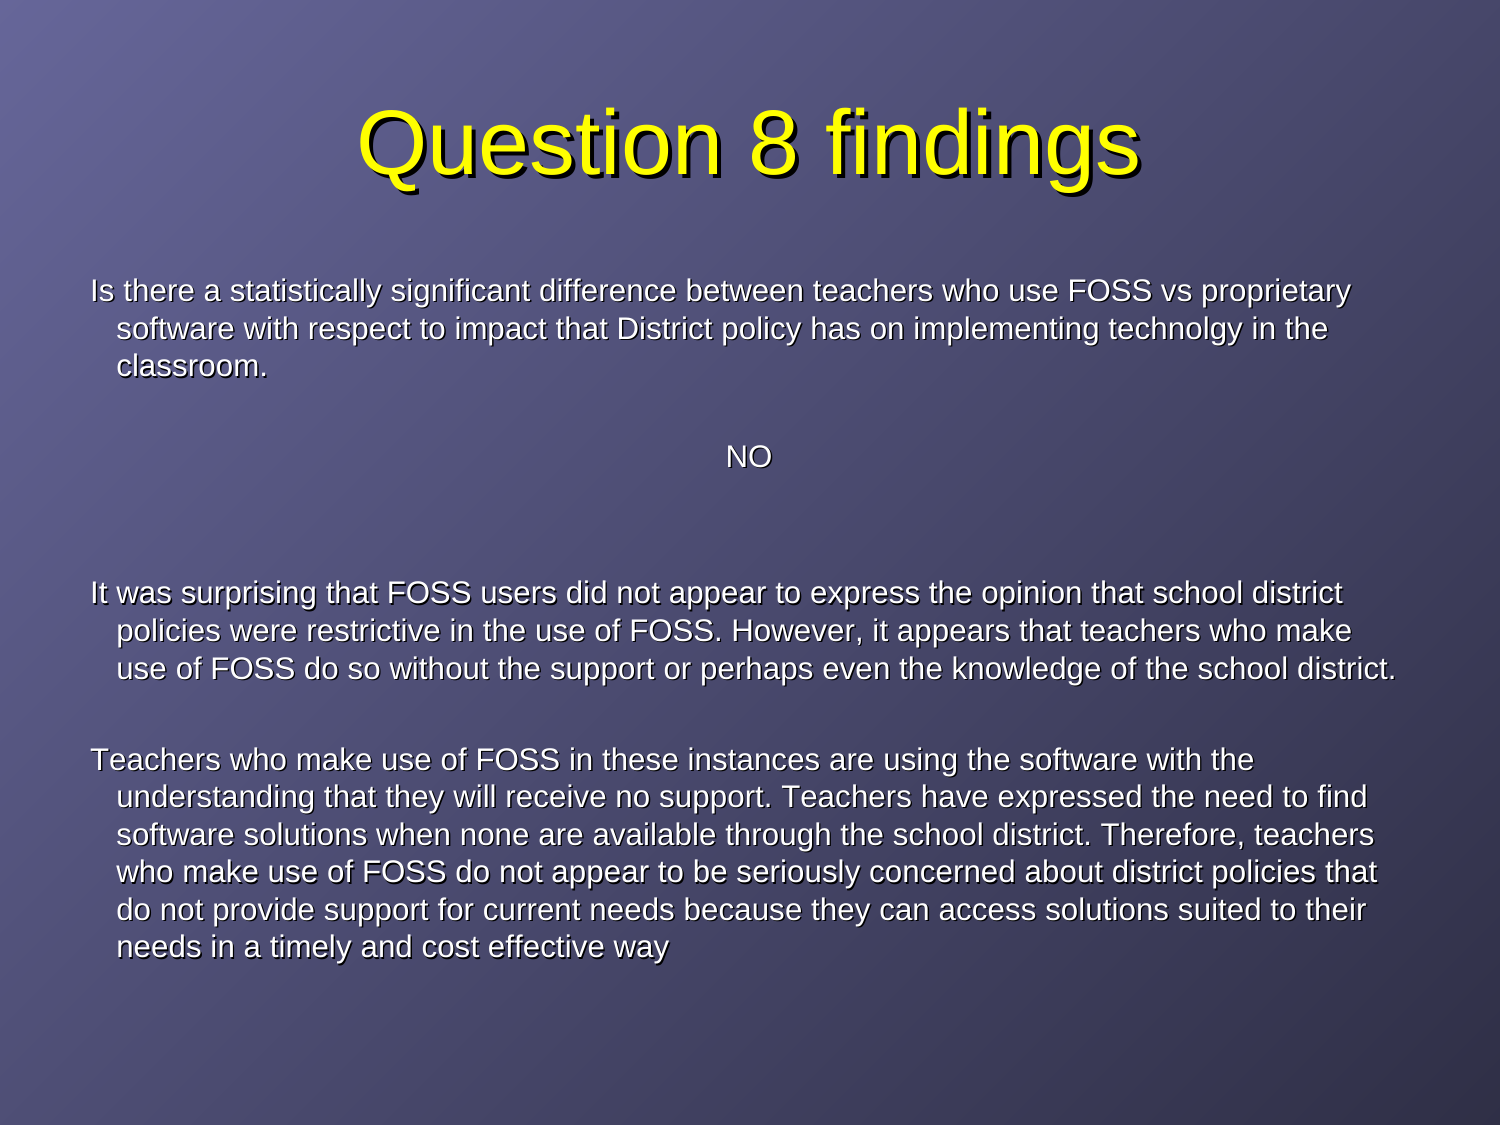

# Question 8 findings
Is there a statistically significant difference between teachers who use FOSS vs proprietary software with respect to impact that District policy has on implementing technolgy in the classroom.
NO
It was surprising that FOSS users did not appear to express the opinion that school district policies were restrictive in the use of FOSS. However, it appears that teachers who make use of FOSS do so without the support or perhaps even the knowledge of the school district.
Teachers who make use of FOSS in these instances are using the software with the understanding that they will receive no support. Teachers have expressed the need to find software solutions when none are available through the school district. Therefore, teachers who make use of FOSS do not appear to be seriously concerned about district policies that do not provide support for current needs because they can access solutions suited to their needs in a timely and cost effective way